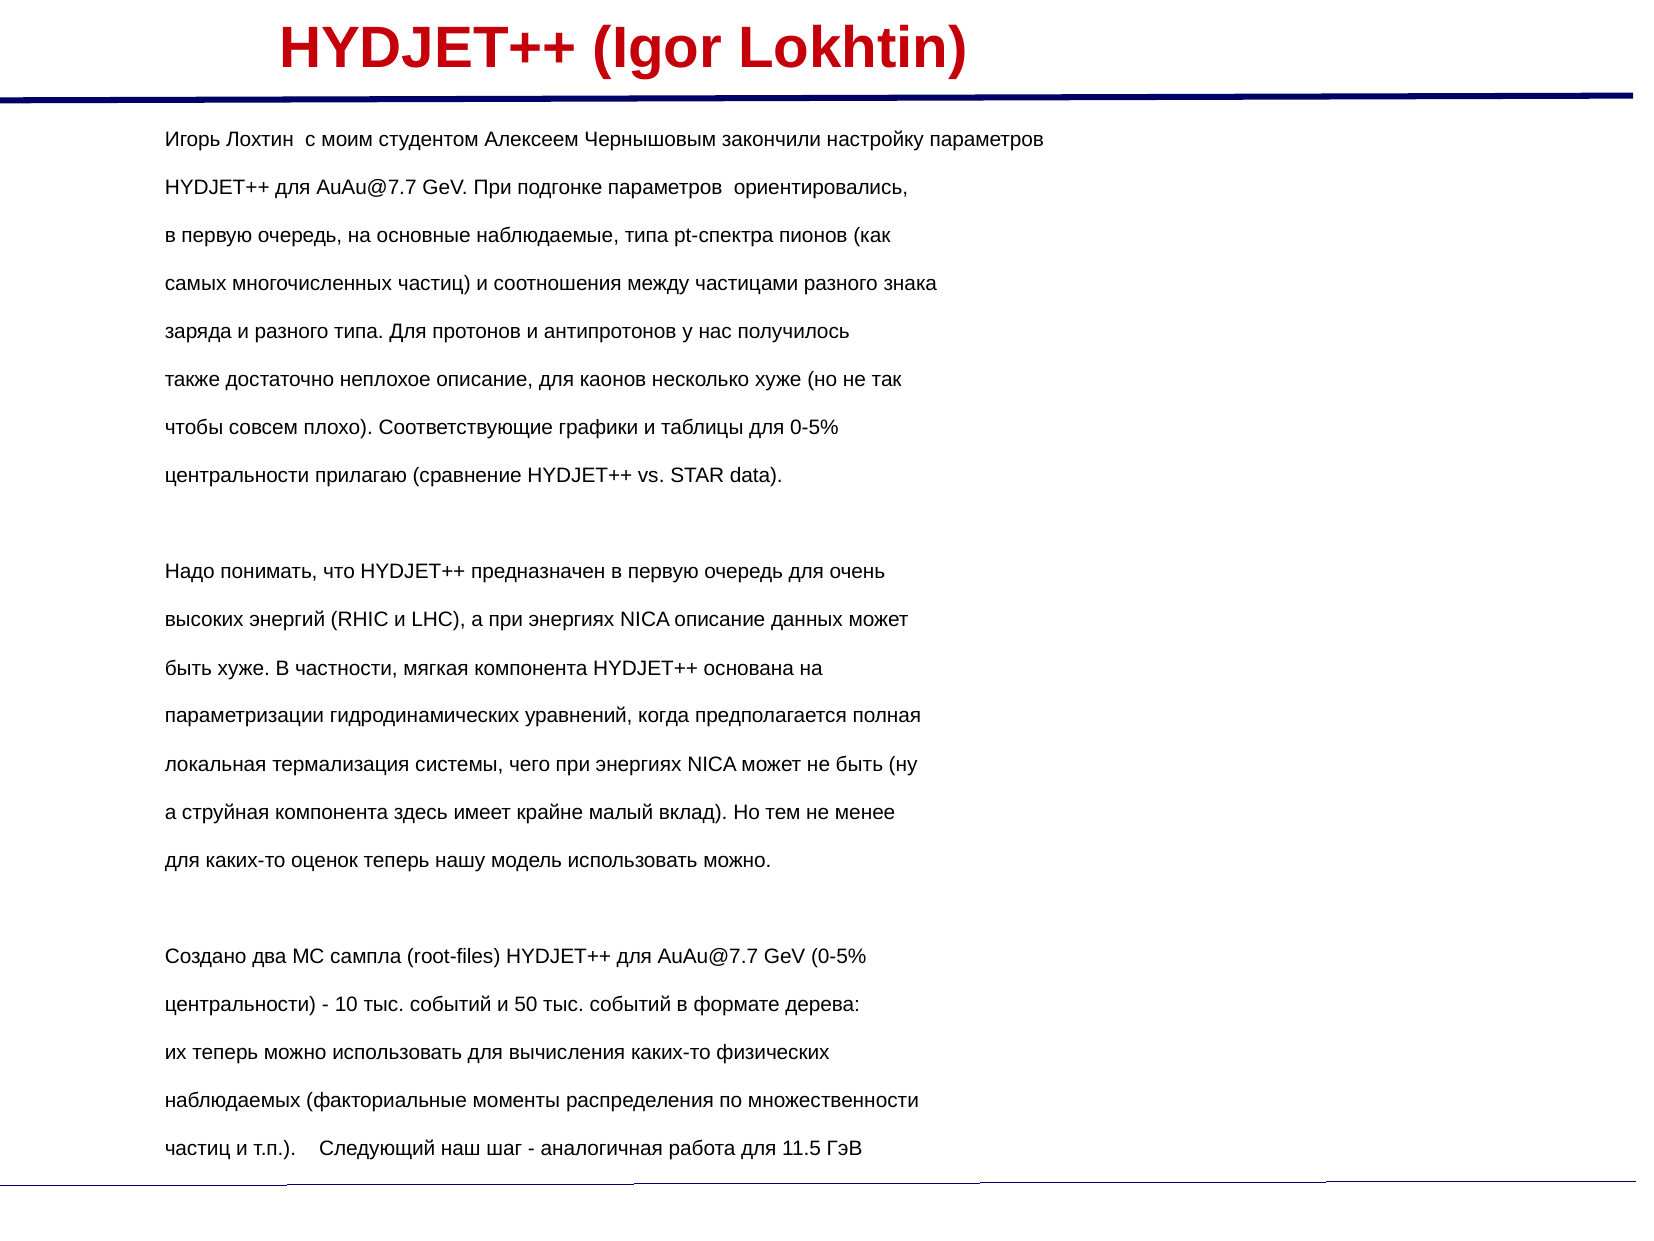

# HYDJET++ (Igor Lokhtin)
Игорь Лохтин с моим студентом Алексеем Чернышовым закончили настройку параметров
HYDJET++ для AuAu@7.7 GeV. При подгонке параметров ориентировались,
в первую очередь, на основные наблюдаемые, типа pt-спектра пионов (как
самых многочисленных частиц) и соотношения между частицами разного знака
заряда и разного типа. Для протонов и антипротонов у нас получилось
также достаточно неплохое описание, для каонов несколько хуже (но не так
чтобы совсем плохо). Соответствующие графики и таблицы для 0-5%
центральности прилагаю (сравнение HYDJET++ vs. STAR data).
Надо понимать, что HYDJET++ предназначен в первую очередь для очень
высоких энергий (RHIC и LHC), а при энергиях NICA описание данных может
быть хуже. В частности, мягкая компонента HYDJET++ основана на
параметризации гидродинамических уравнений, когда предполагается полная
локальная термализация системы, чего при энергиях NICA может не быть (ну
а струйная компонента здесь имеет крайне малый вклад). Но тем не менее
для каких-то оценок теперь нашу модель использовать можно.
Создано два MC сампла (root-files) HYDJET++ для AuAu@7.7 GeV (0-5%
центральности) - 10 тыс. событий и 50 тыс. событий в формате дерева:
их теперь можно использовать для вычисления каких-то физических
наблюдаемых (факториальные моменты распределения по множественности
частиц и т.п.). Следующий наш шаг - аналогичная работа для 11.5 ГэВ